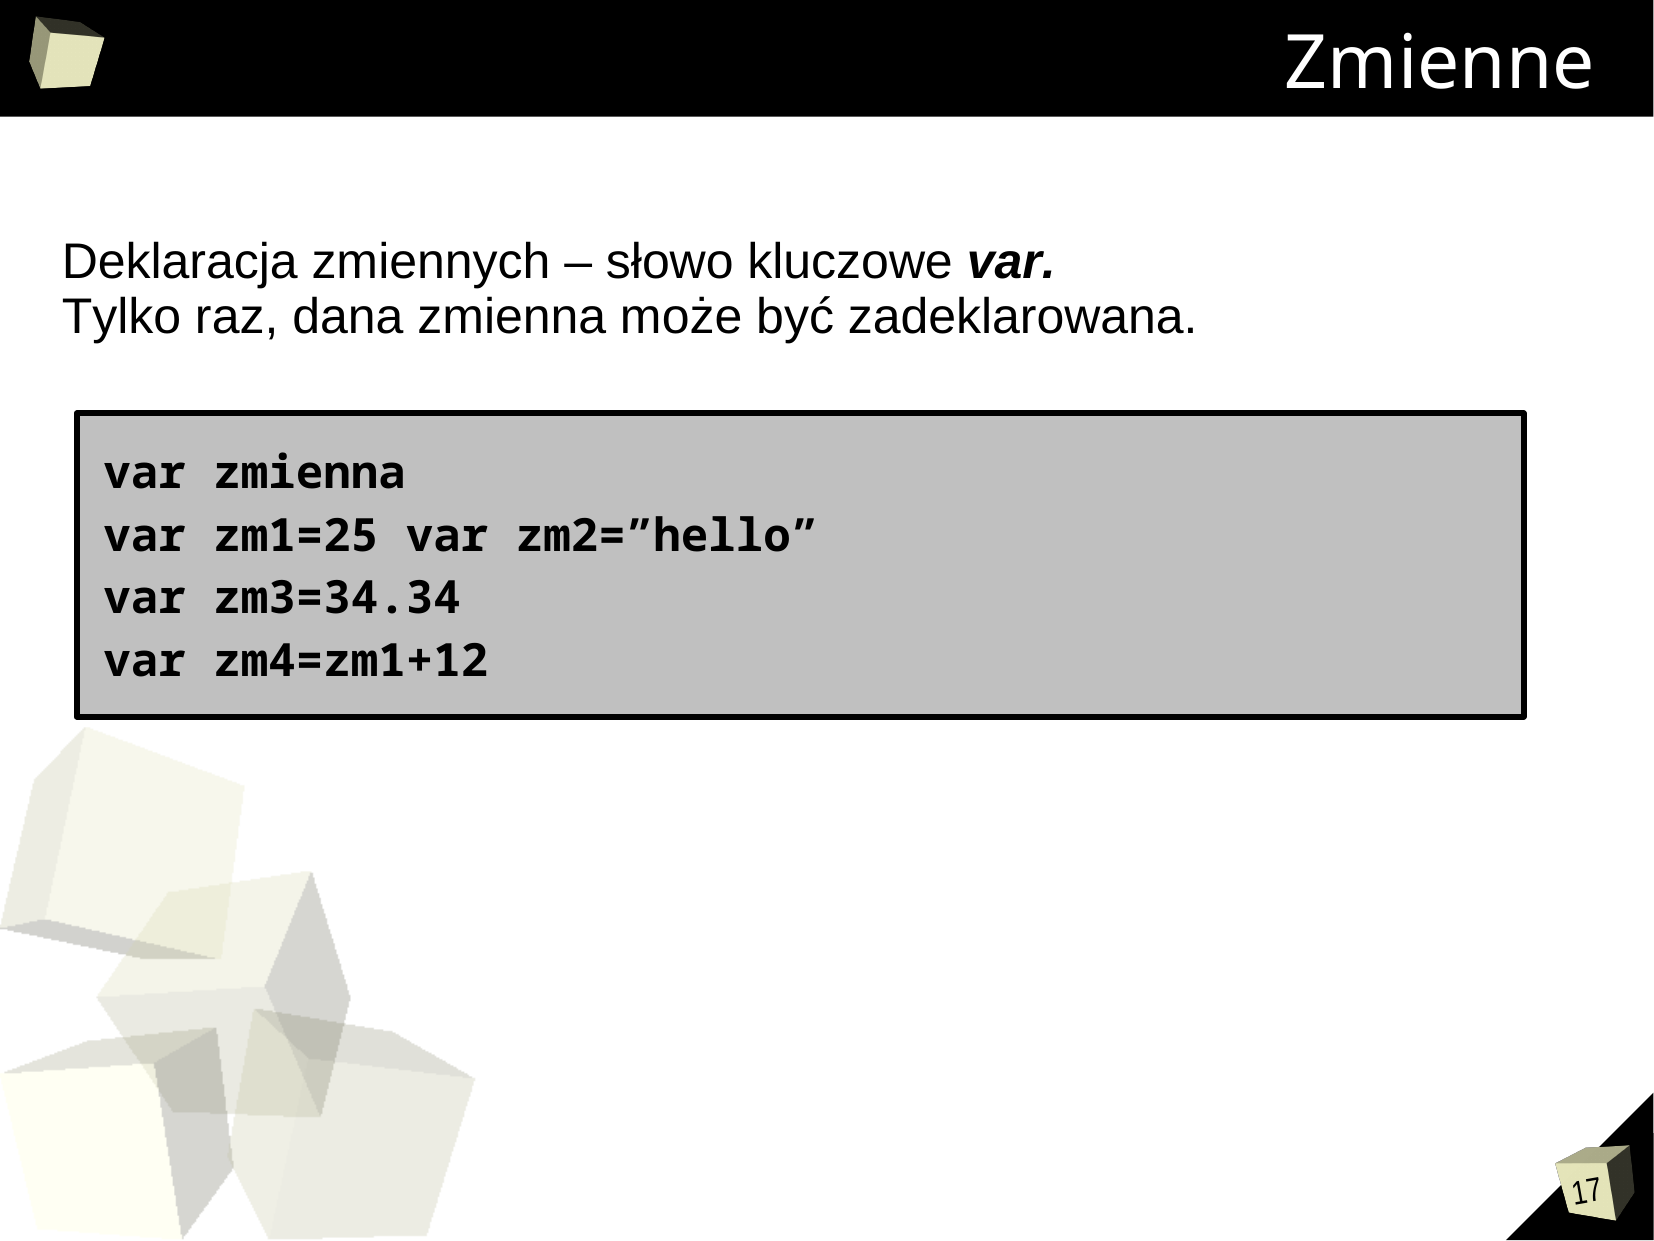

# Zmienne
Deklaracja zmiennych – słowo kluczowe var.
Tylko raz, dana zmienna może być zadeklarowana.
var zmienna
var zm1=25 var zm2=”hello”
var zm3=34.34
var zm4=zm1+12